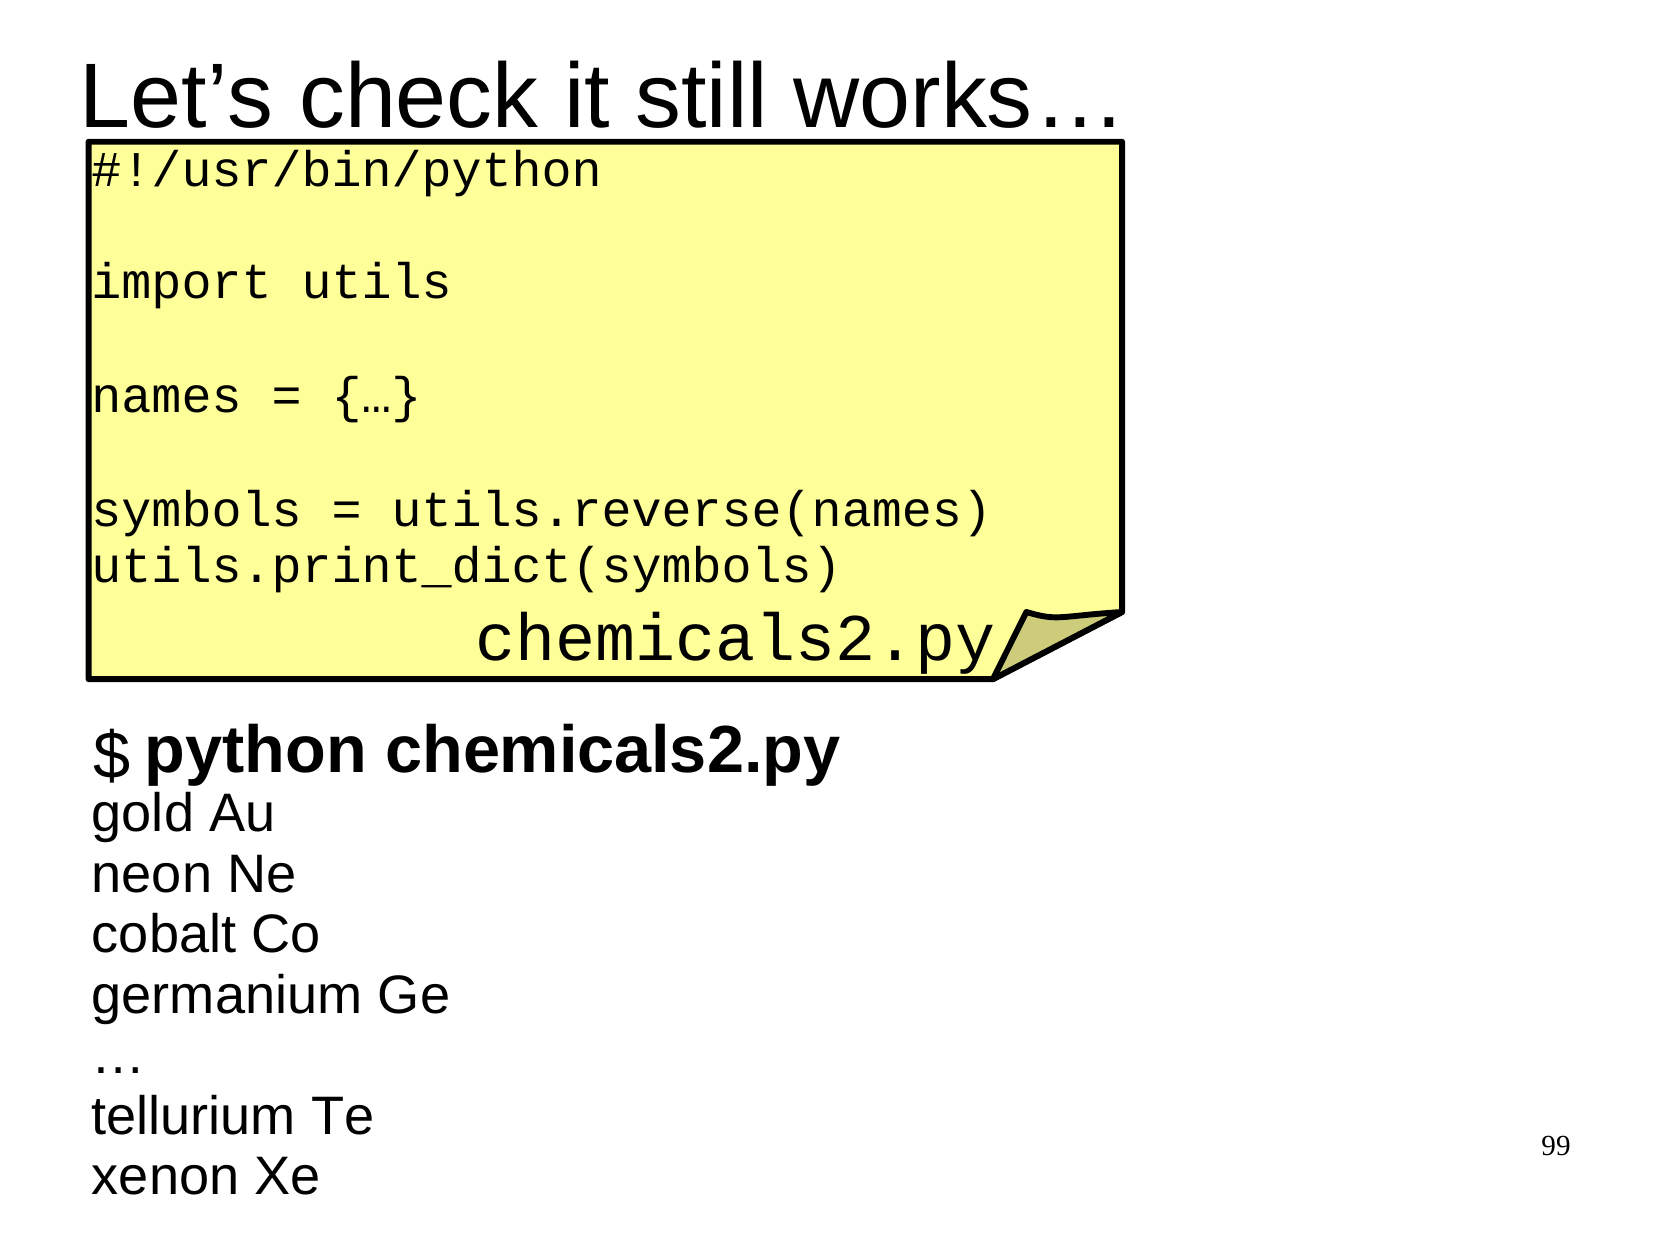

Let’s check it still works…
#!/usr/bin/python
import utils
names = {…}
symbols = utils.reverse(names)
utils.print_dict(symbols)
chemicals2.py
python chemicals2.py
$
gold Au
neon Ne
cobalt Co
germanium Ge
…
tellurium Te
xenon Xe
99